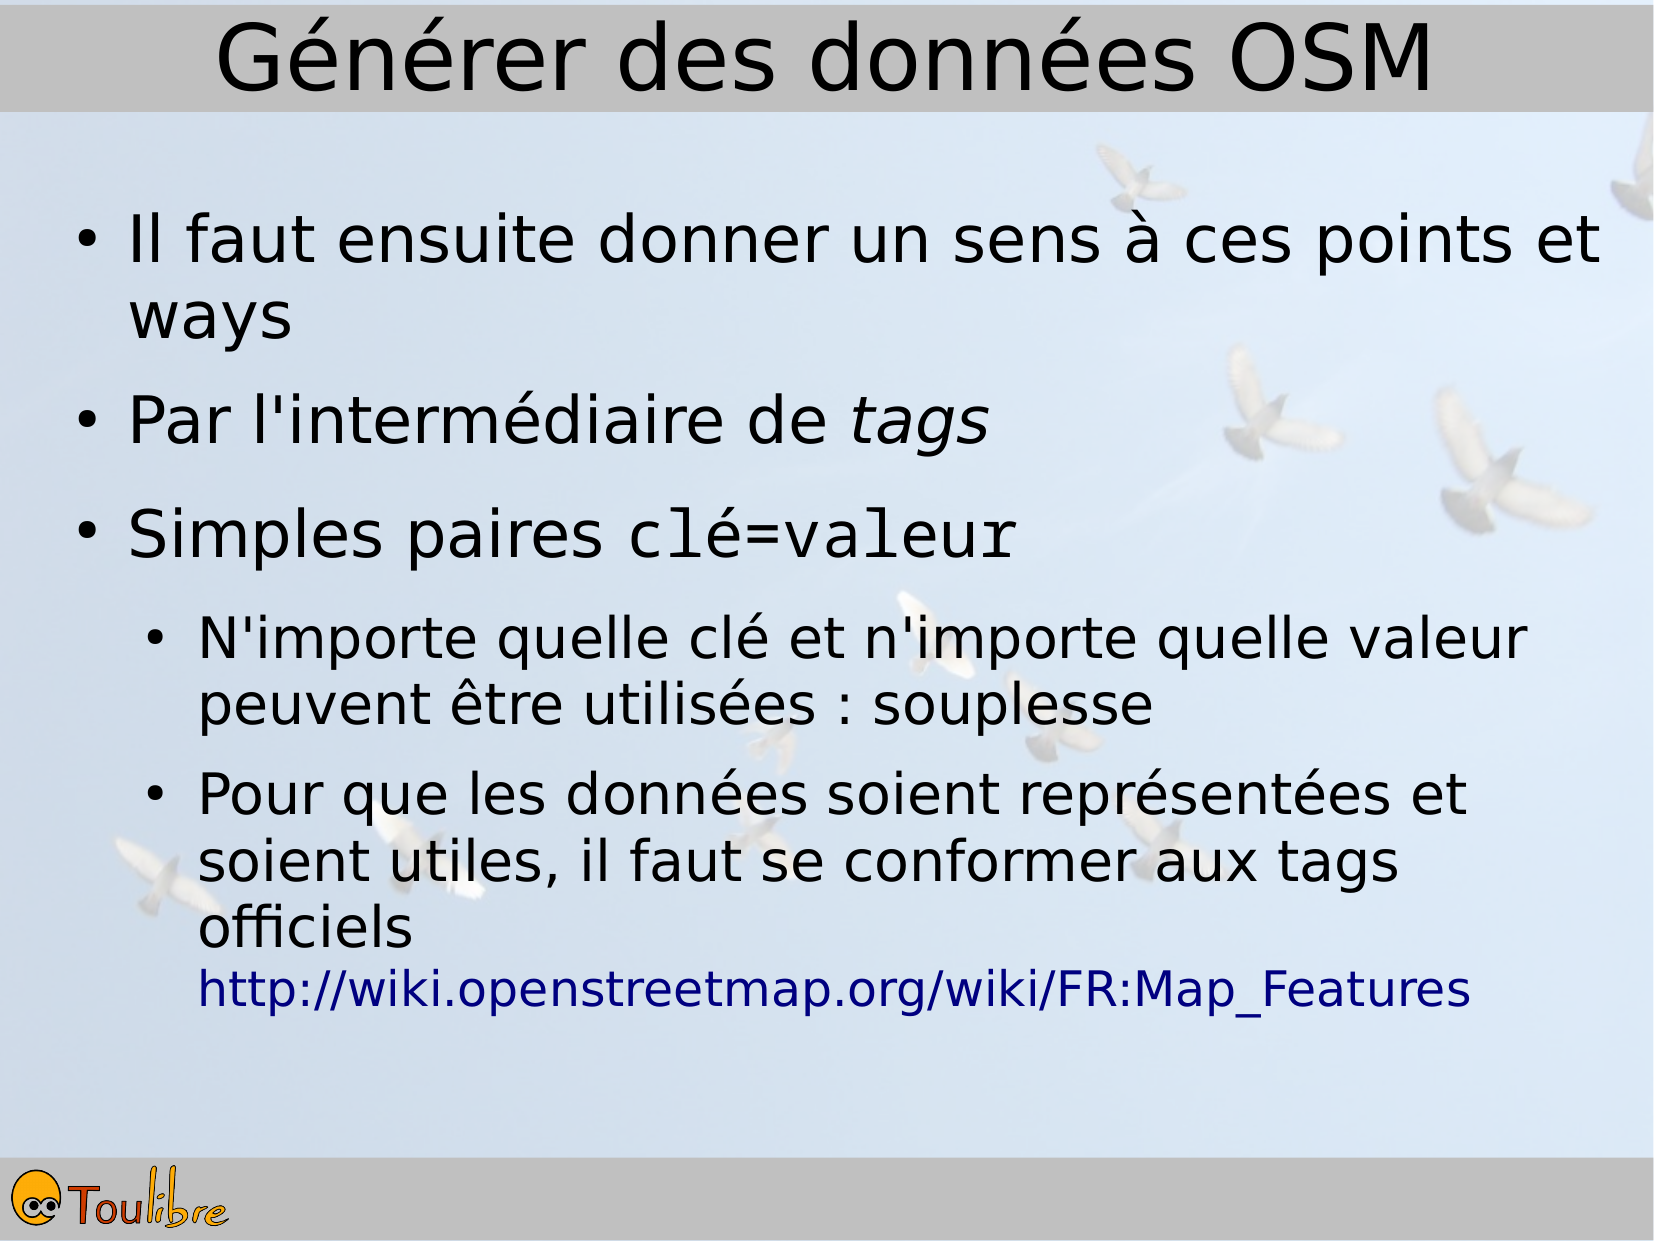

# Générer des données OSM
Il faut ensuite donner un sens à ces points et ways
Par l'intermédiaire de tags
Simples paires clé=valeur
N'importe quelle clé et n'importe quelle valeur peuvent être utilisées : souplesse
Pour que les données soient représentées et soient utiles, il faut se conformer aux tags officiels
http://wiki.openstreetmap.org/wiki/FR:Map_Features